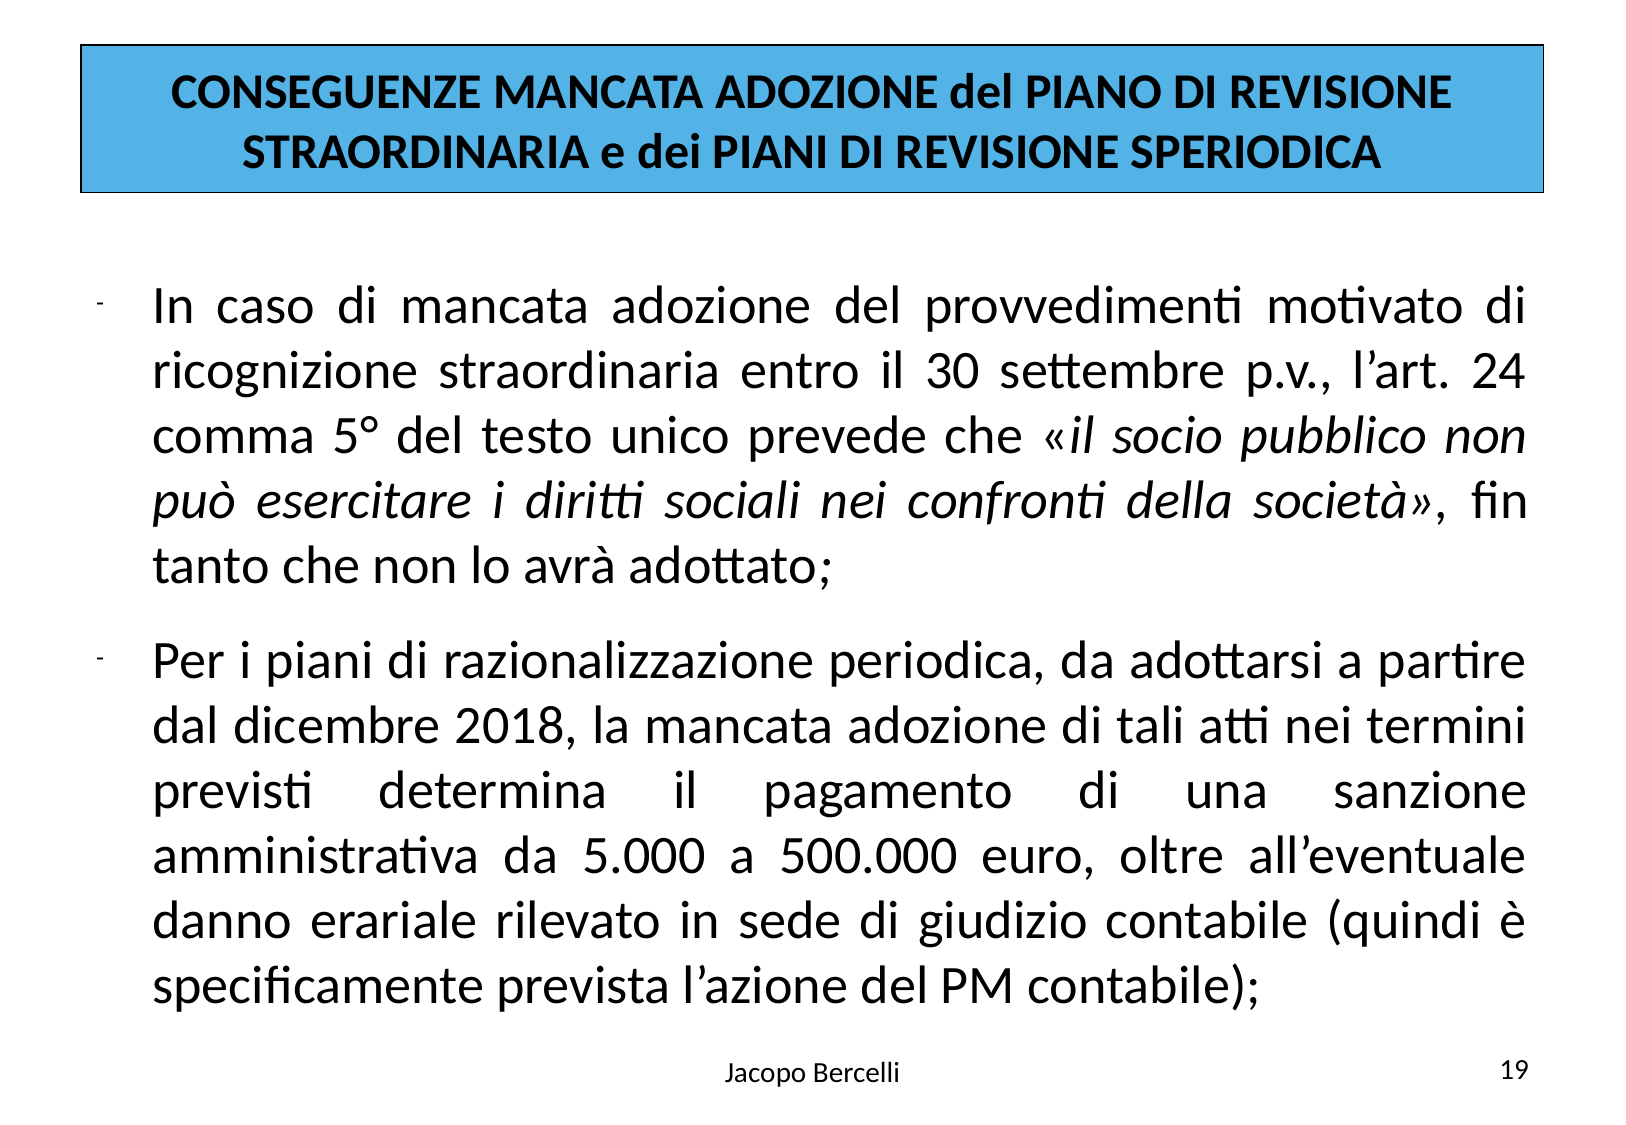

# CONSEGUENZE MANCATA ADOZIONE del PIANO DI REVISIONE STRAORDINARIA e dei PIANI DI REVISIONE SPERIODICA
In caso di mancata adozione del provvedimenti motivato di ricognizione straordinaria entro il 30 settembre p.v., l’art. 24 comma 5° del testo unico prevede che «il socio pubblico non può esercitare i diritti sociali nei confronti della società», fin tanto che non lo avrà adottato;
Per i piani di razionalizzazione periodica, da adottarsi a partire dal dicembre 2018, la mancata adozione di tali atti nei termini previsti determina il pagamento di una sanzione amministrativa da 5.000 a 500.000 euro, oltre all’eventuale danno erariale rilevato in sede di giudizio contabile (quindi è specificamente prevista l’azione del PM contabile);
Jacopo Bercelli